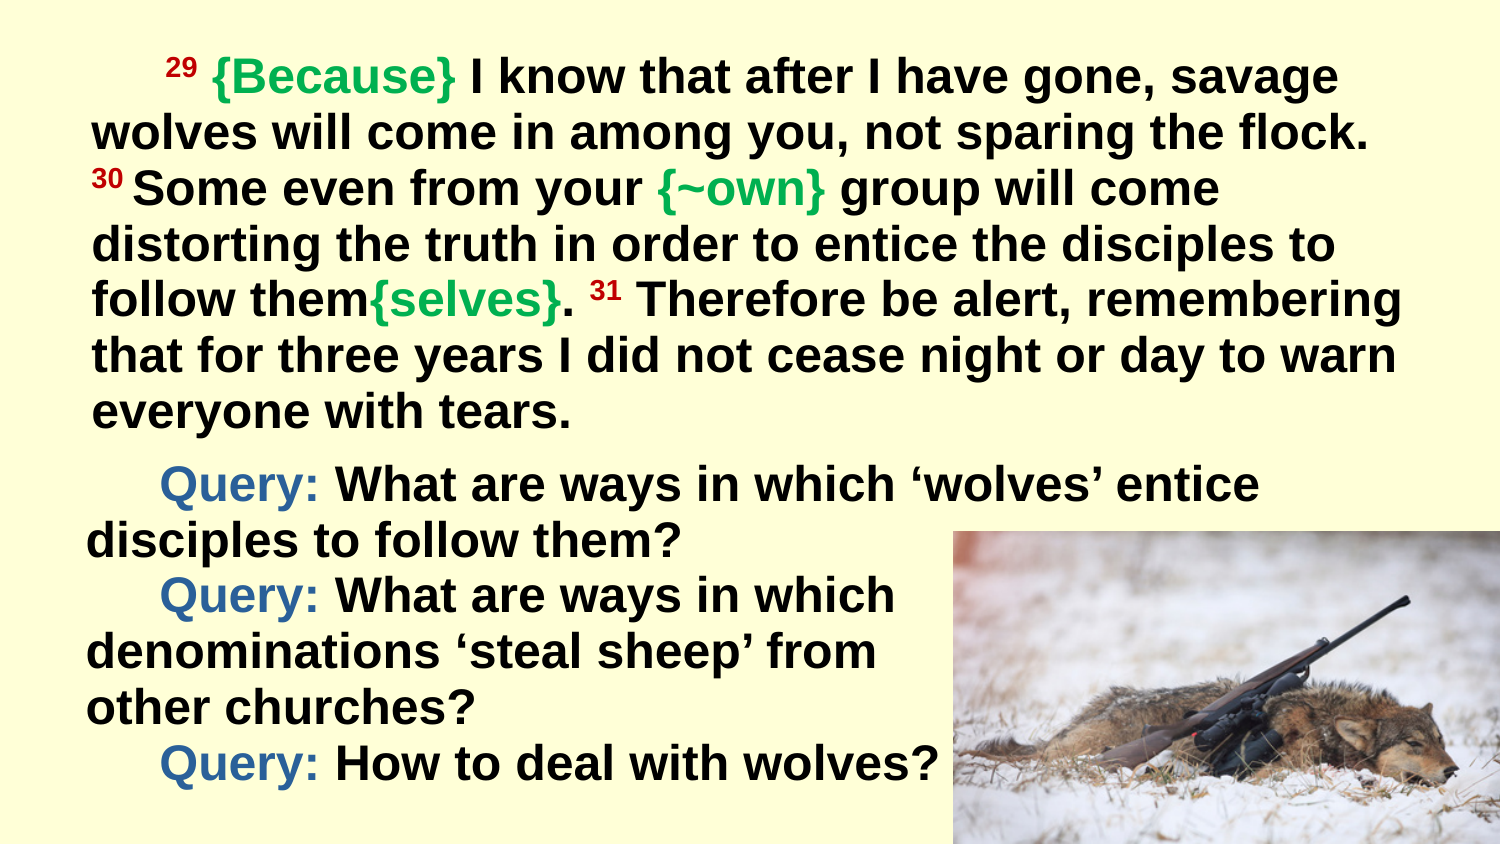

29 {Because} I know that after I have gone, savage wolves will come in among you, not sparing the flock. 30 Some even from your {~own} group will come distorting the truth in order to entice the disciples to follow them{selves}. 31 Therefore be alert, remembering that for three years I did not cease night or day to warn everyone with tears.
	Query: What are ways in which ‘wolves’ entice disciples to follow them?
	Query: What are ways in which
denominations ‘steal sheep’ from
other churches?
	Query: How to deal with wolves?